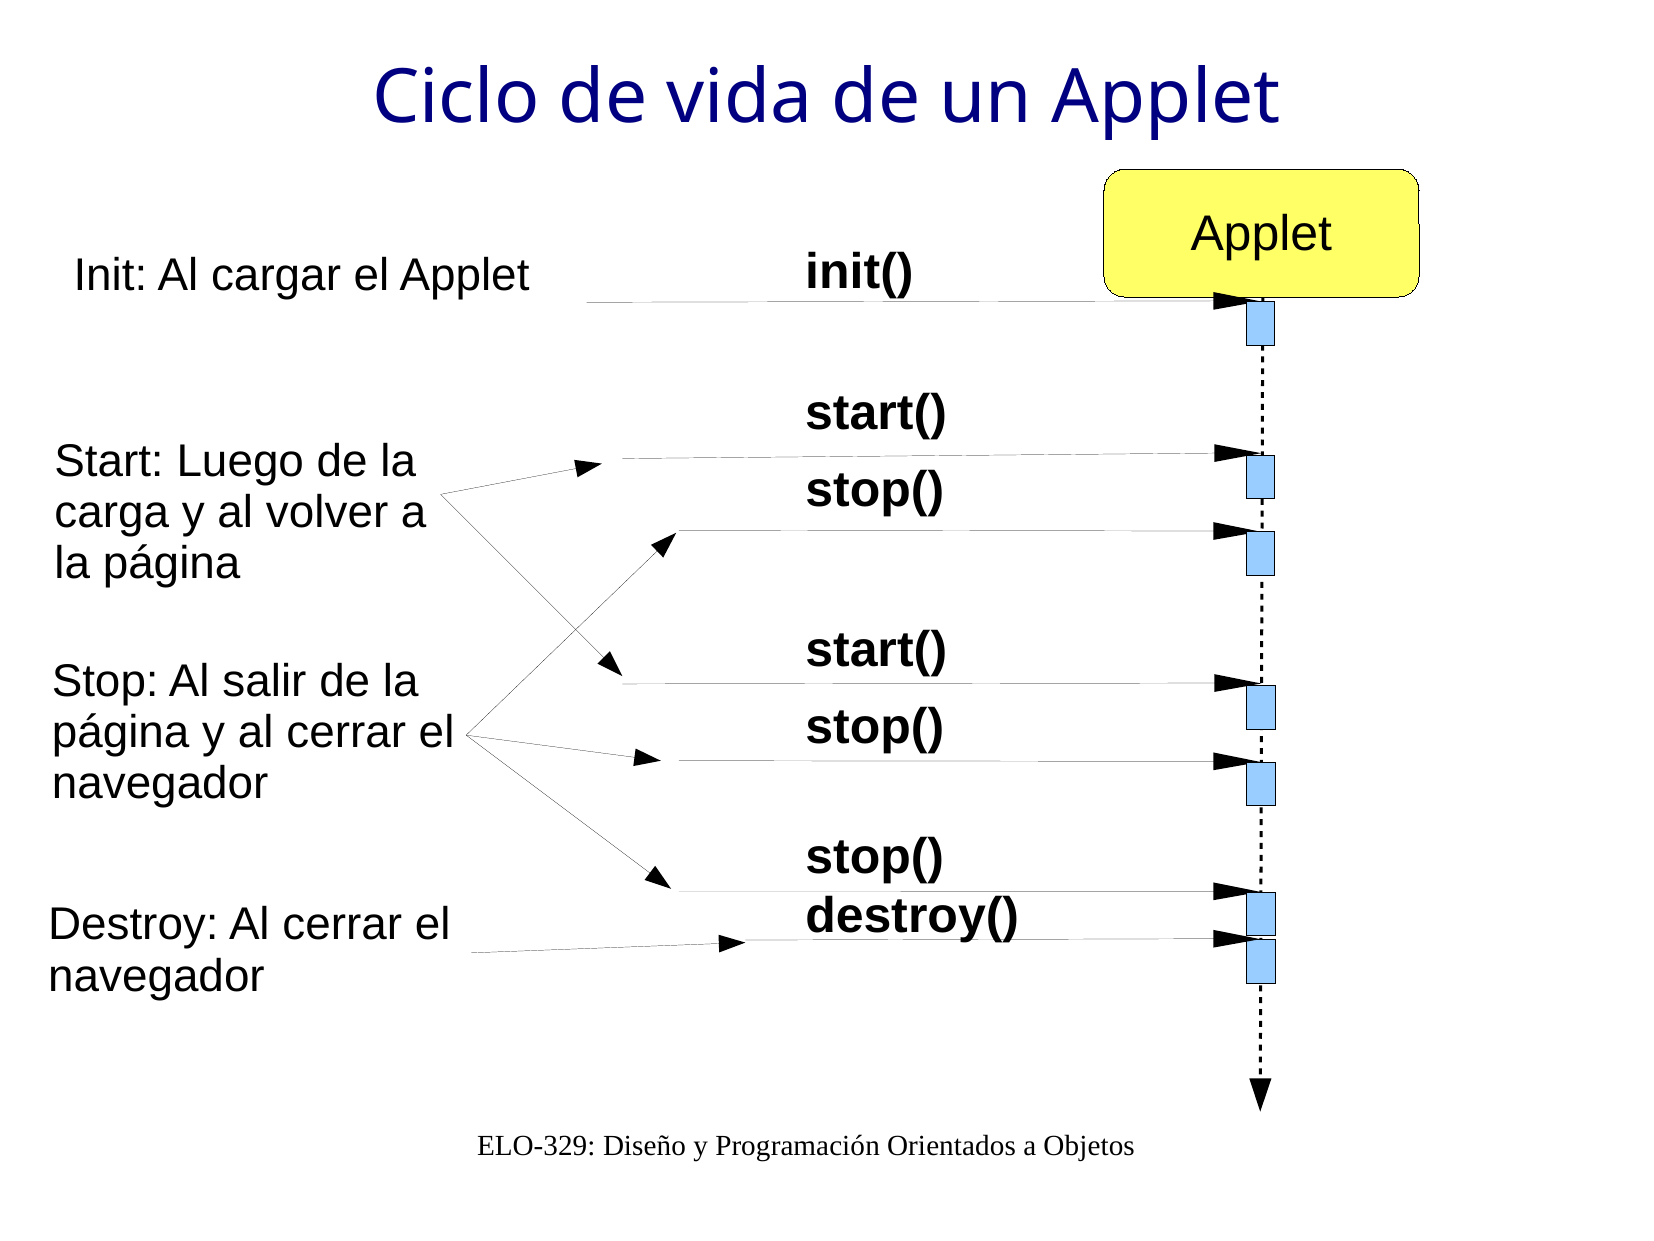

# Ciclo de vida de un Applet
Applet
init()
Init: Al cargar el Applet
start()
Start: Luego de la carga y al volver a la página
stop()
start()
Stop: Al salir de la página y al cerrar el navegador
stop()
stop()
destroy()
Destroy: Al cerrar el navegador